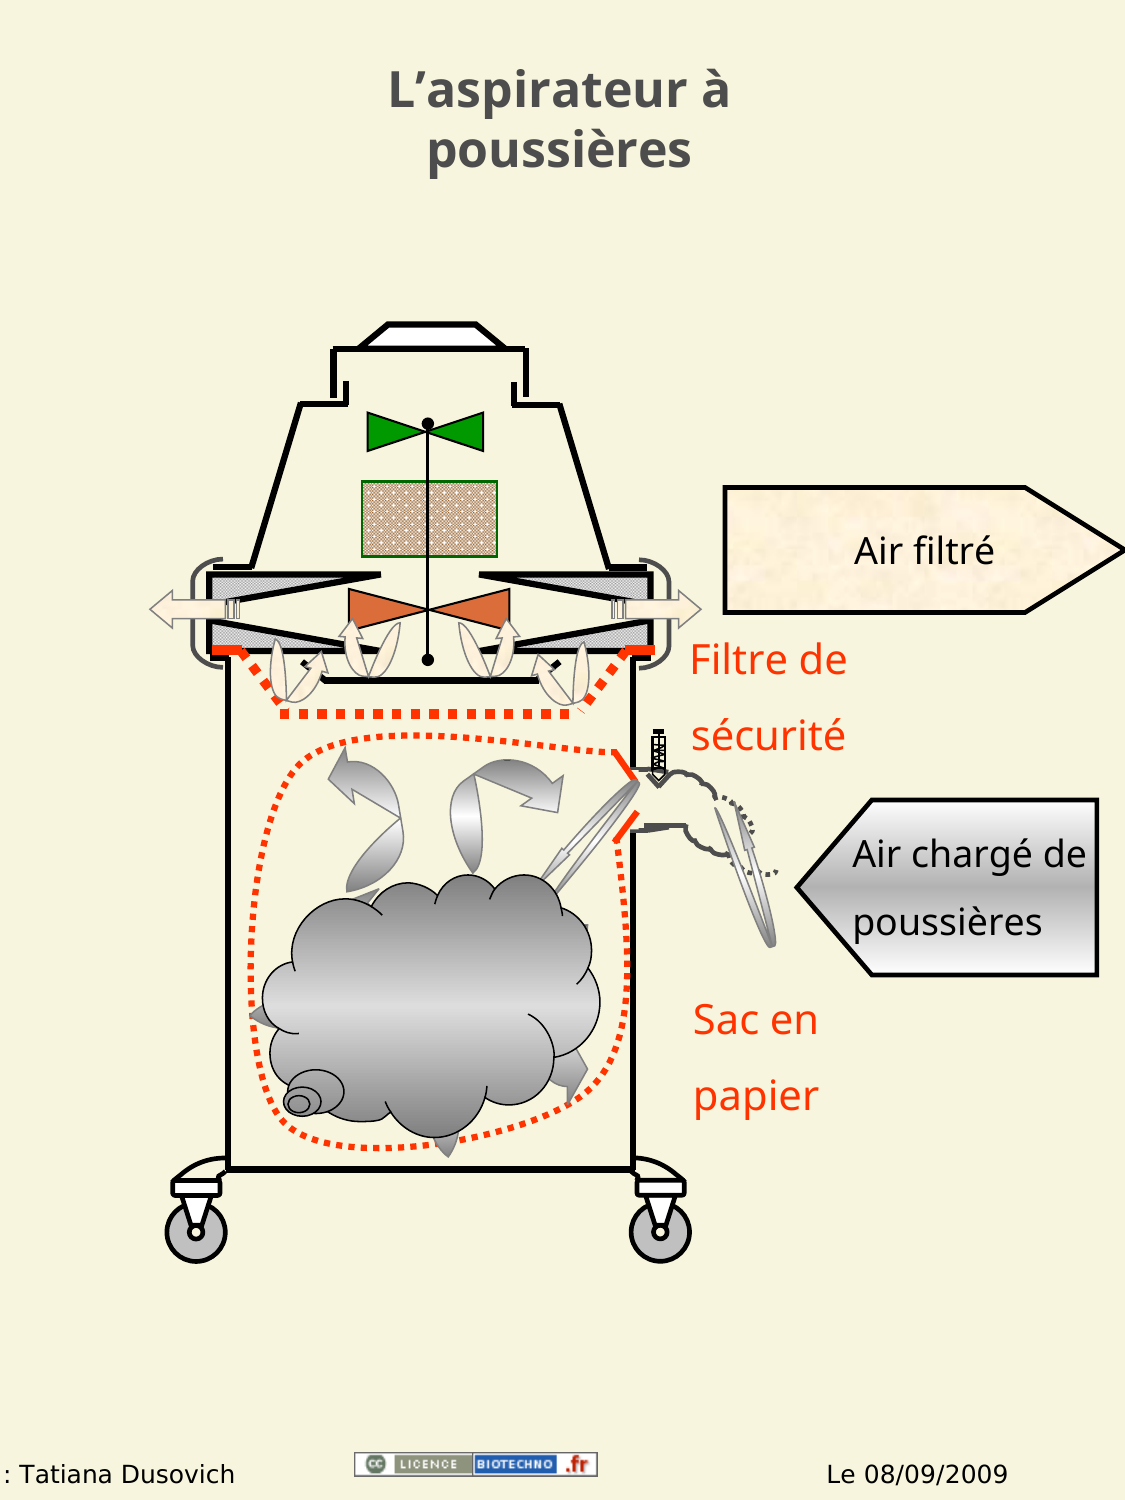

L’aspirateur à poussières
Air filtré
Filtre de
sécurité
Air chargé de
poussières
Sac en
papier
 Auteur : Tatiana Dusovich Le 08/09/2009